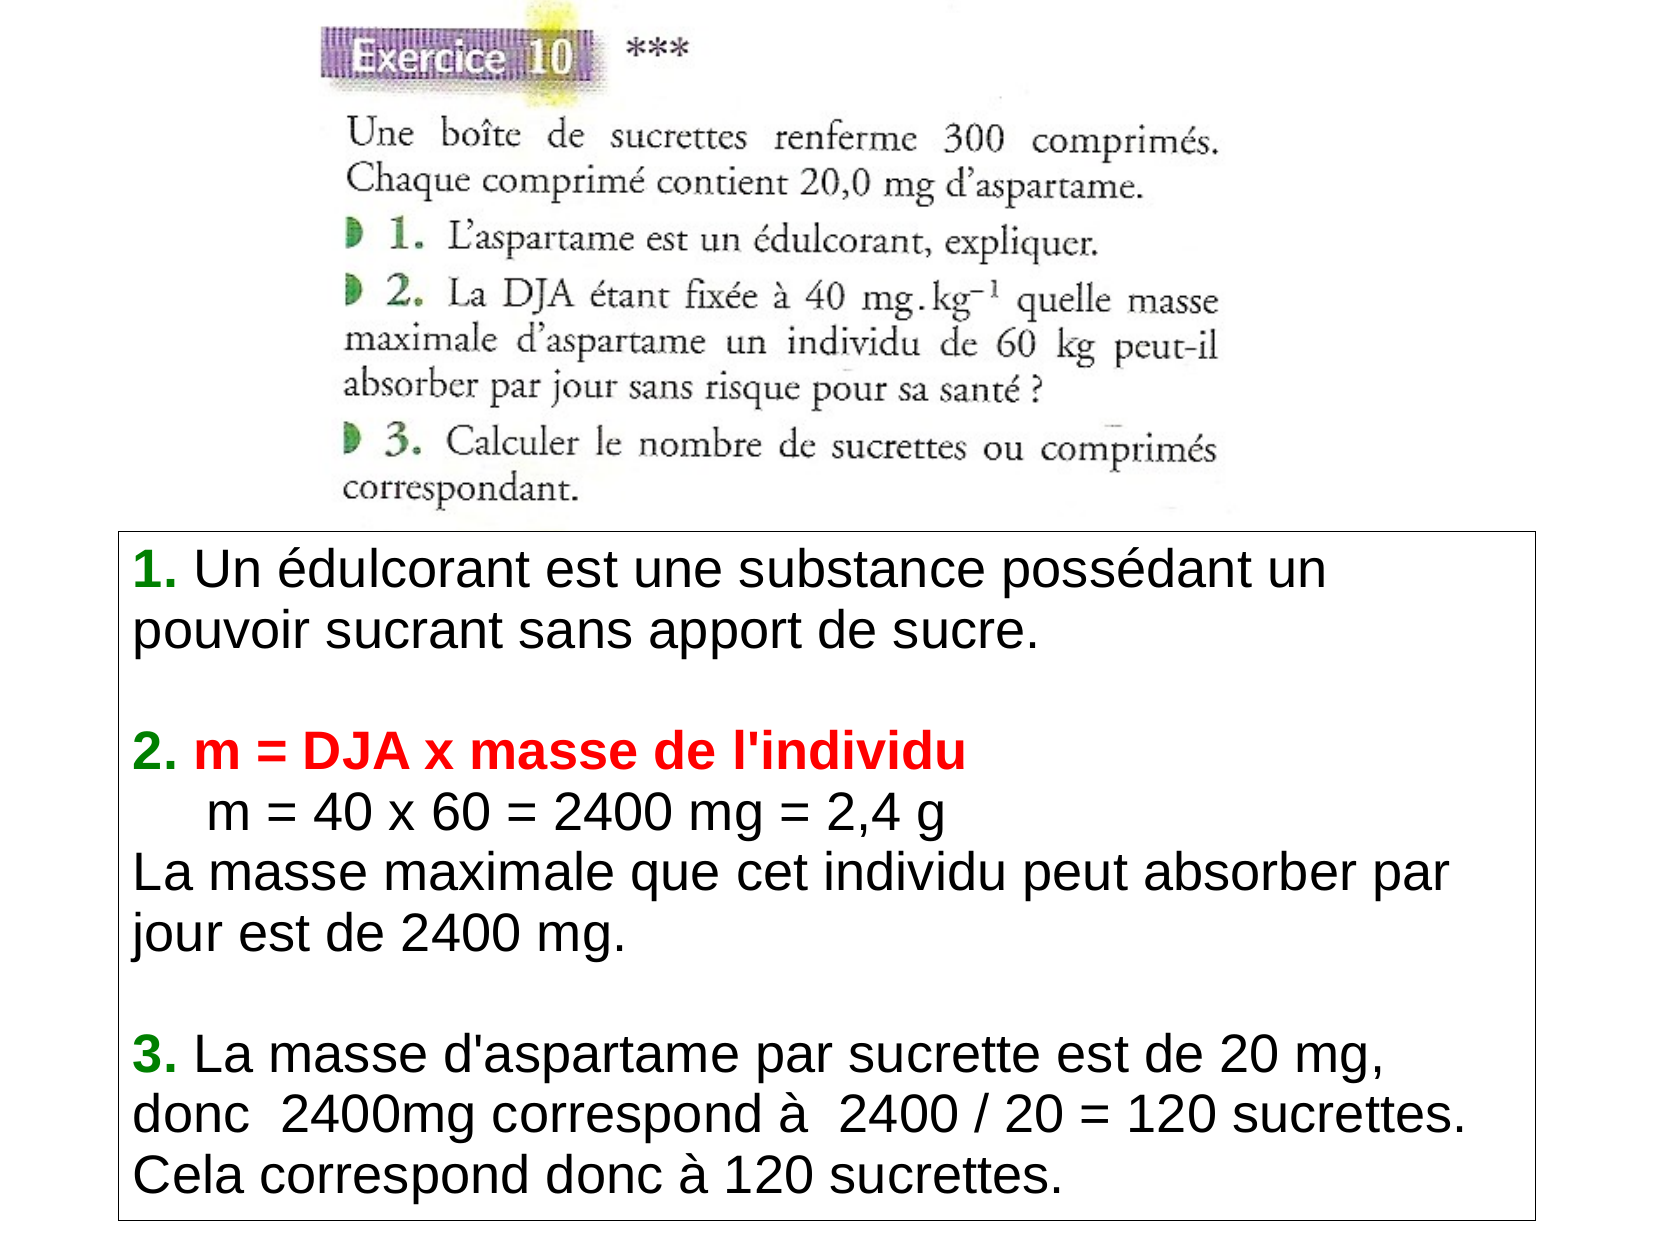

1. Un édulcorant est une substance possédant un pouvoir sucrant sans apport de sucre.
2. m = DJA x masse de l'individu
	m = 40 x 60 = 2400 mg = 2,4 g
La masse maximale que cet individu peut absorber par jour est de 2400 mg.
3. La masse d'aspartame par sucrette est de 20 mg,
donc 2400mg correspond à 2400 / 20 = 120 sucrettes.
Cela correspond donc à 120 sucrettes.